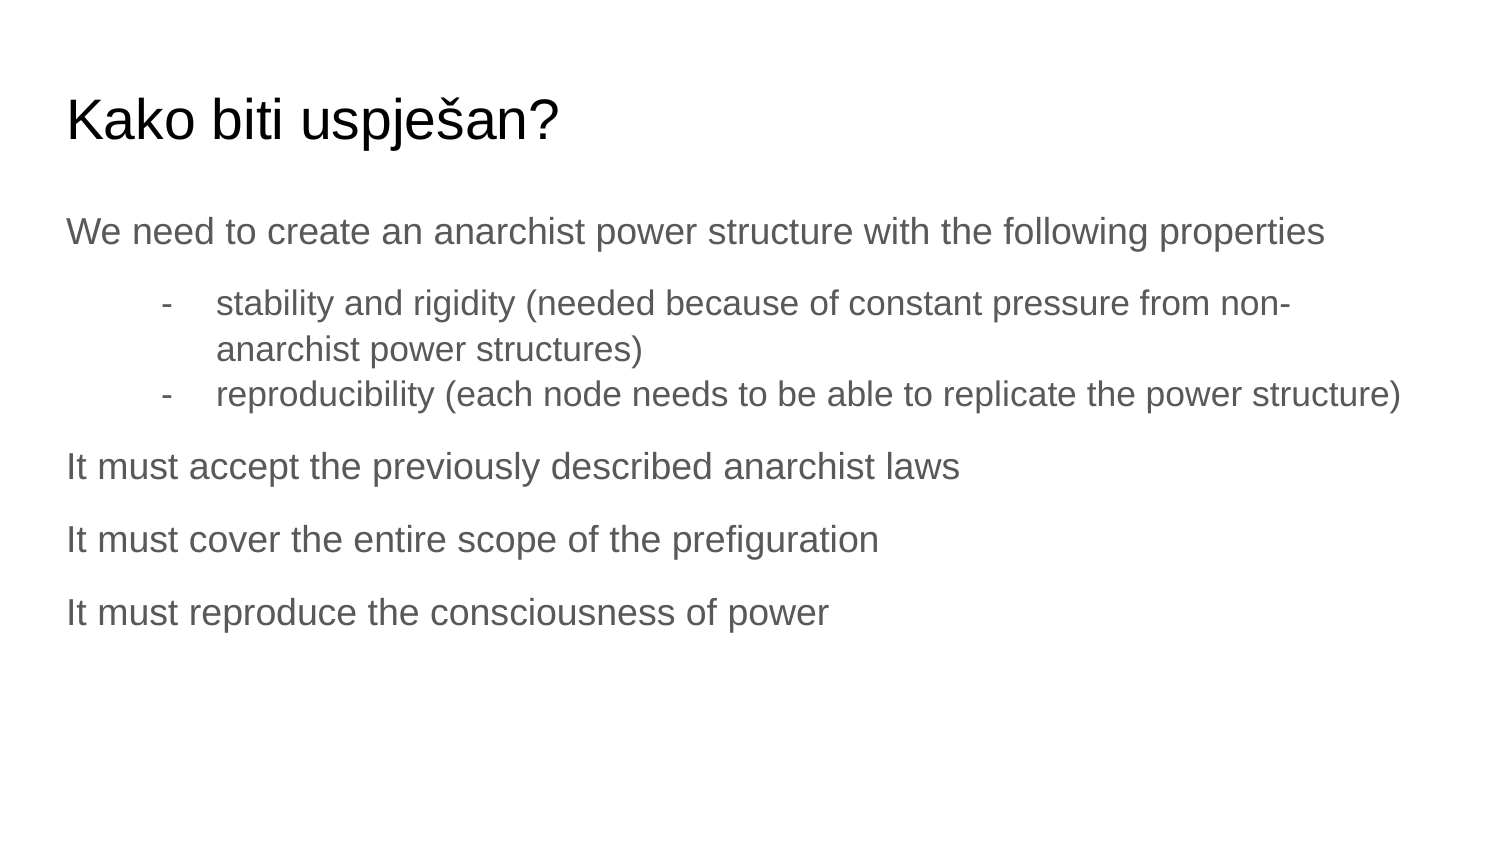

# Kako biti uspješan?
We need to create an anarchist power structure with the following properties
stability and rigidity (needed because of constant pressure from non-anarchist power structures)
reproducibility (each node needs to be able to replicate the power structure)
It must accept the previously described anarchist laws
It must cover the entire scope of the prefiguration
It must reproduce the consciousness of power